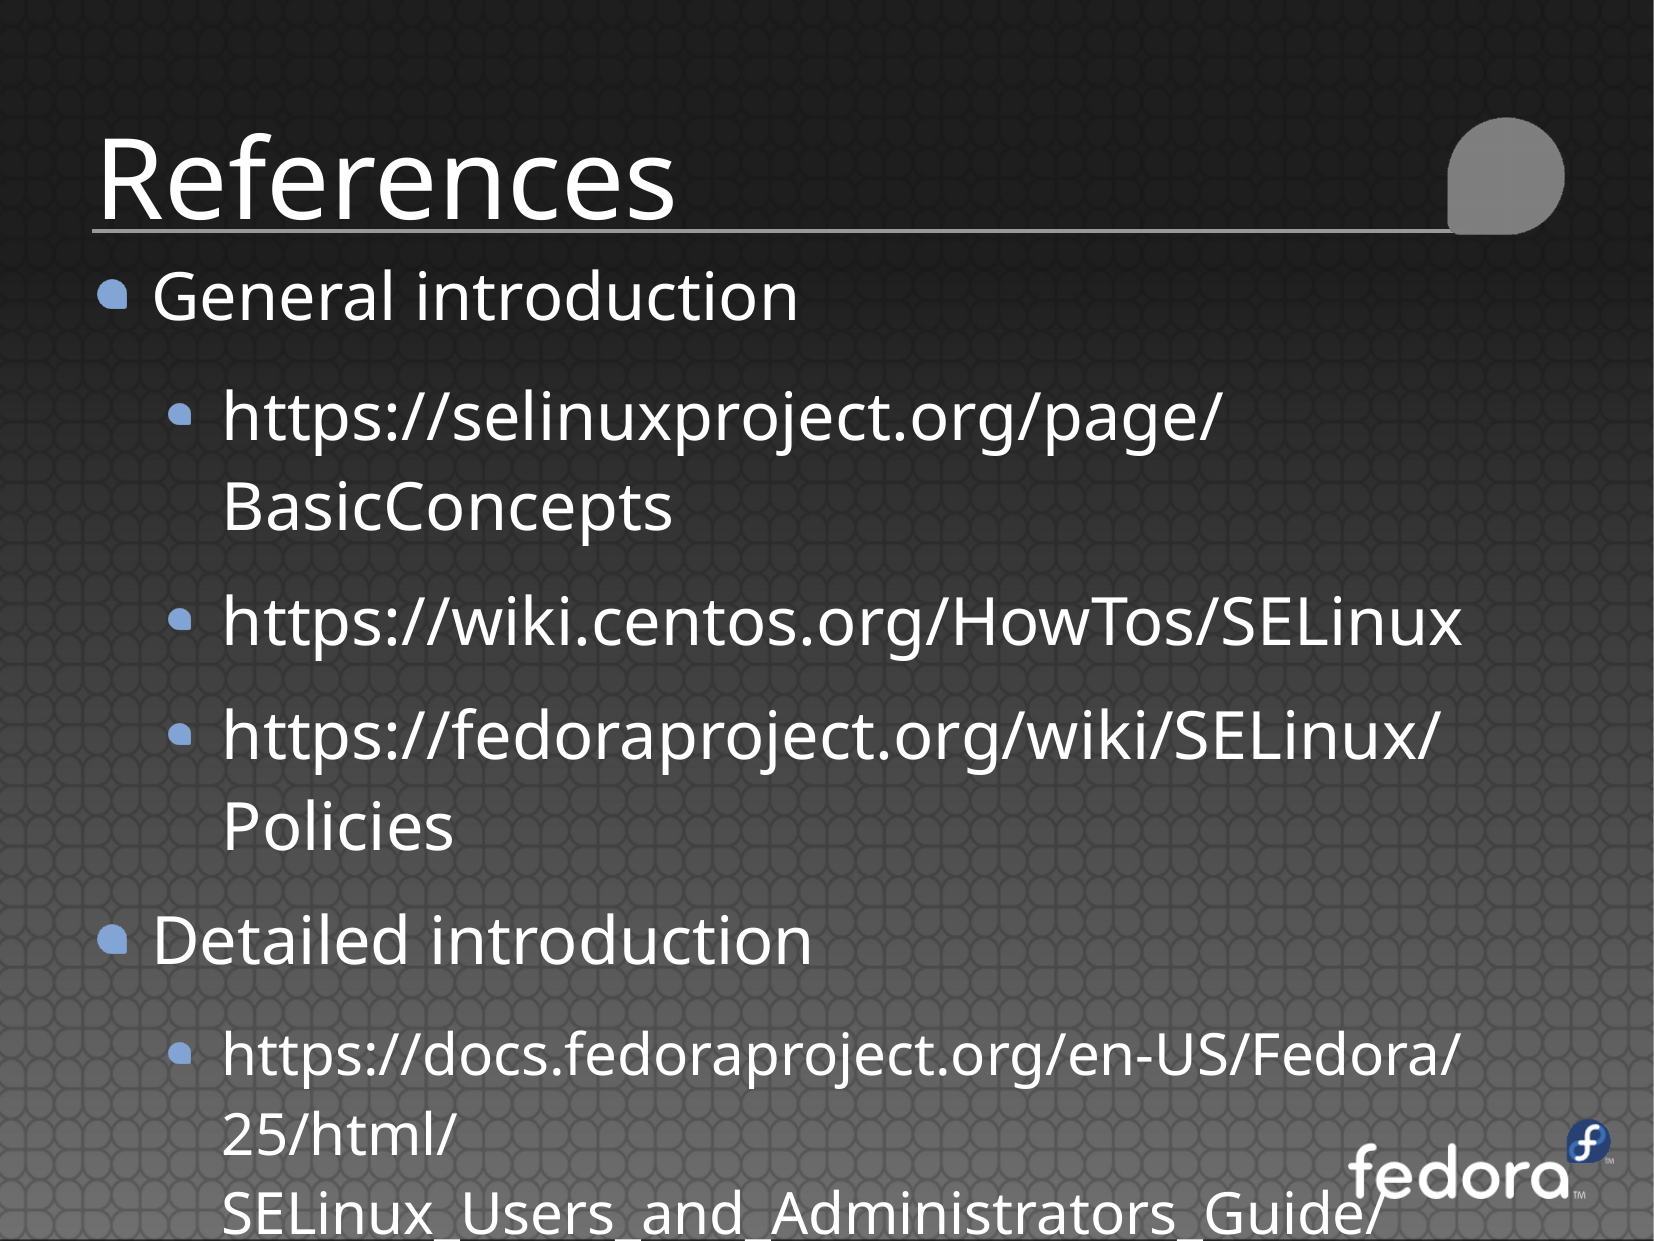

References
# General introduction
https://selinuxproject.org/page/BasicConcepts
https://wiki.centos.org/HowTos/SELinux
https://fedoraproject.org/wiki/SELinux/Policies
Detailed introduction
https://docs.fedoraproject.org/en-US/Fedora/25/html/SELinux_Users_and_Administrators_Guide/index.html